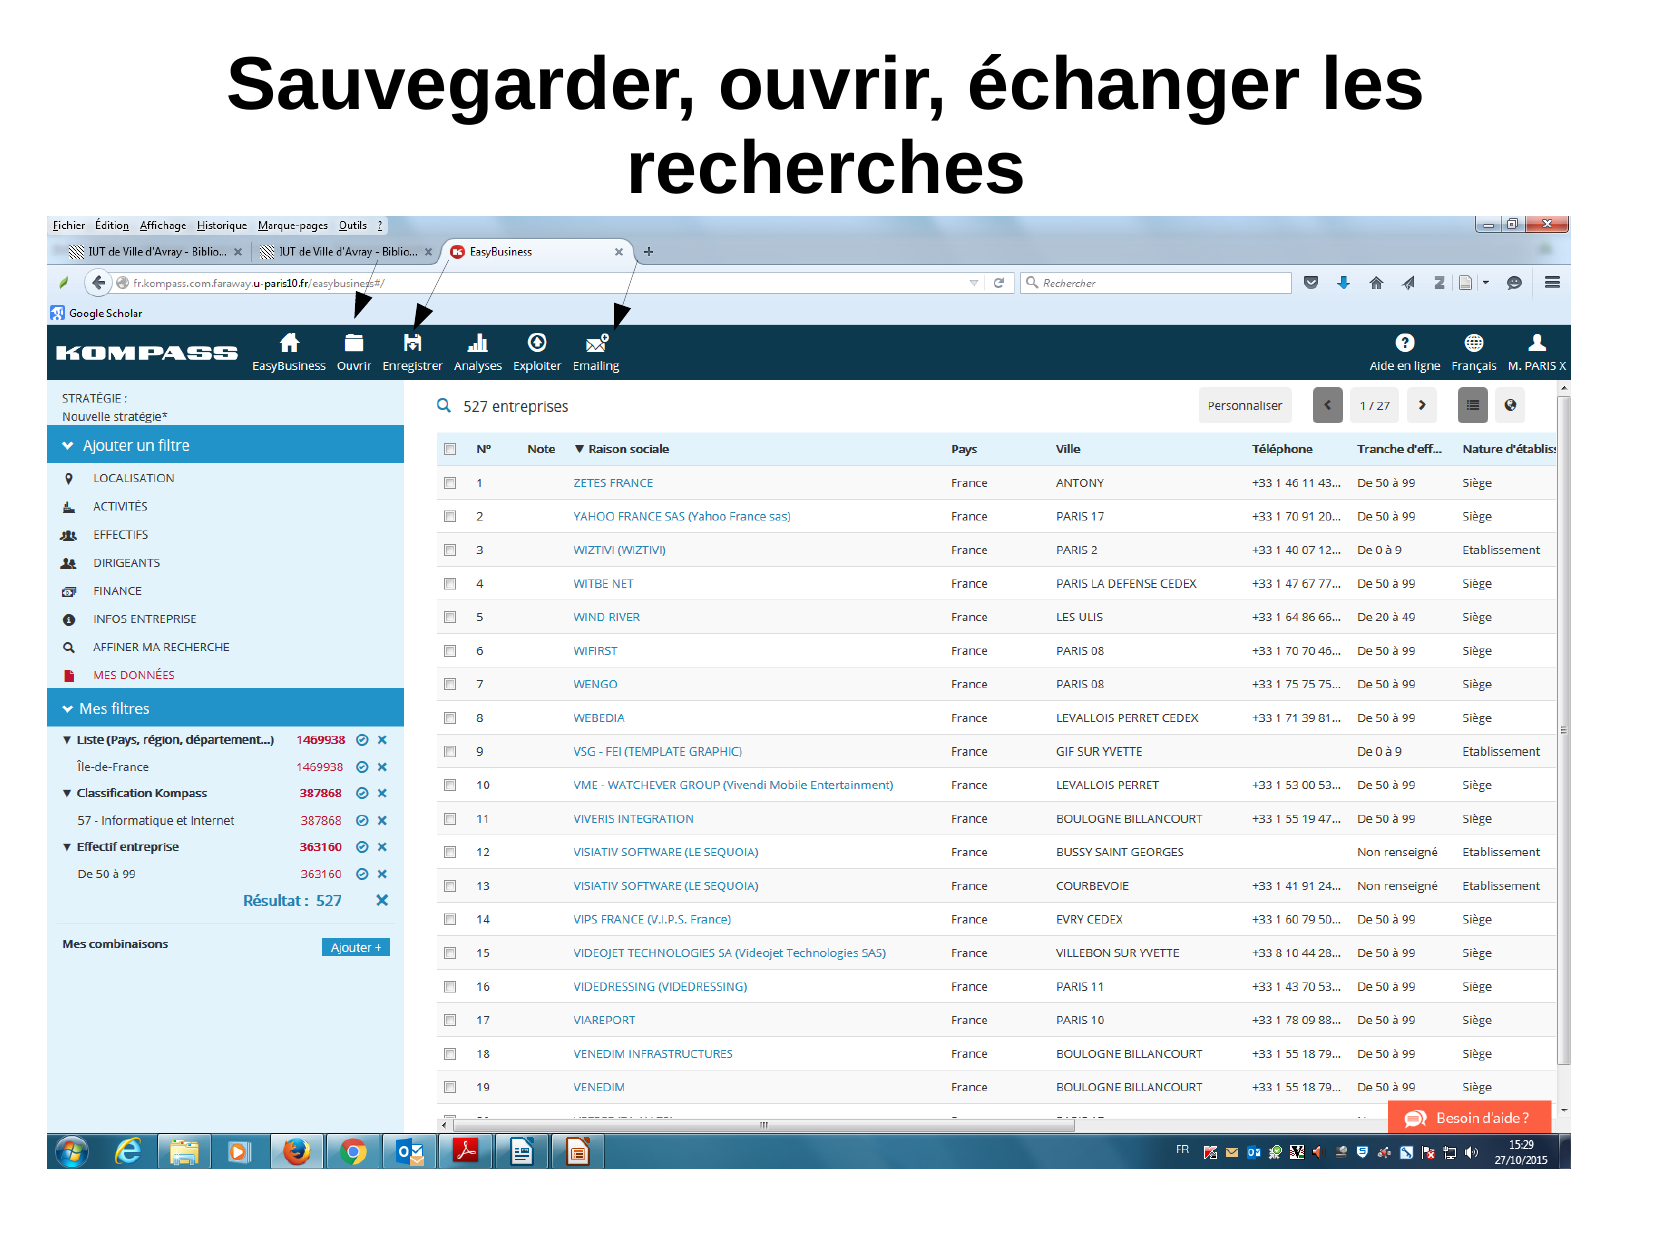

# Sauvegarder, ouvrir, échanger les recherches
6